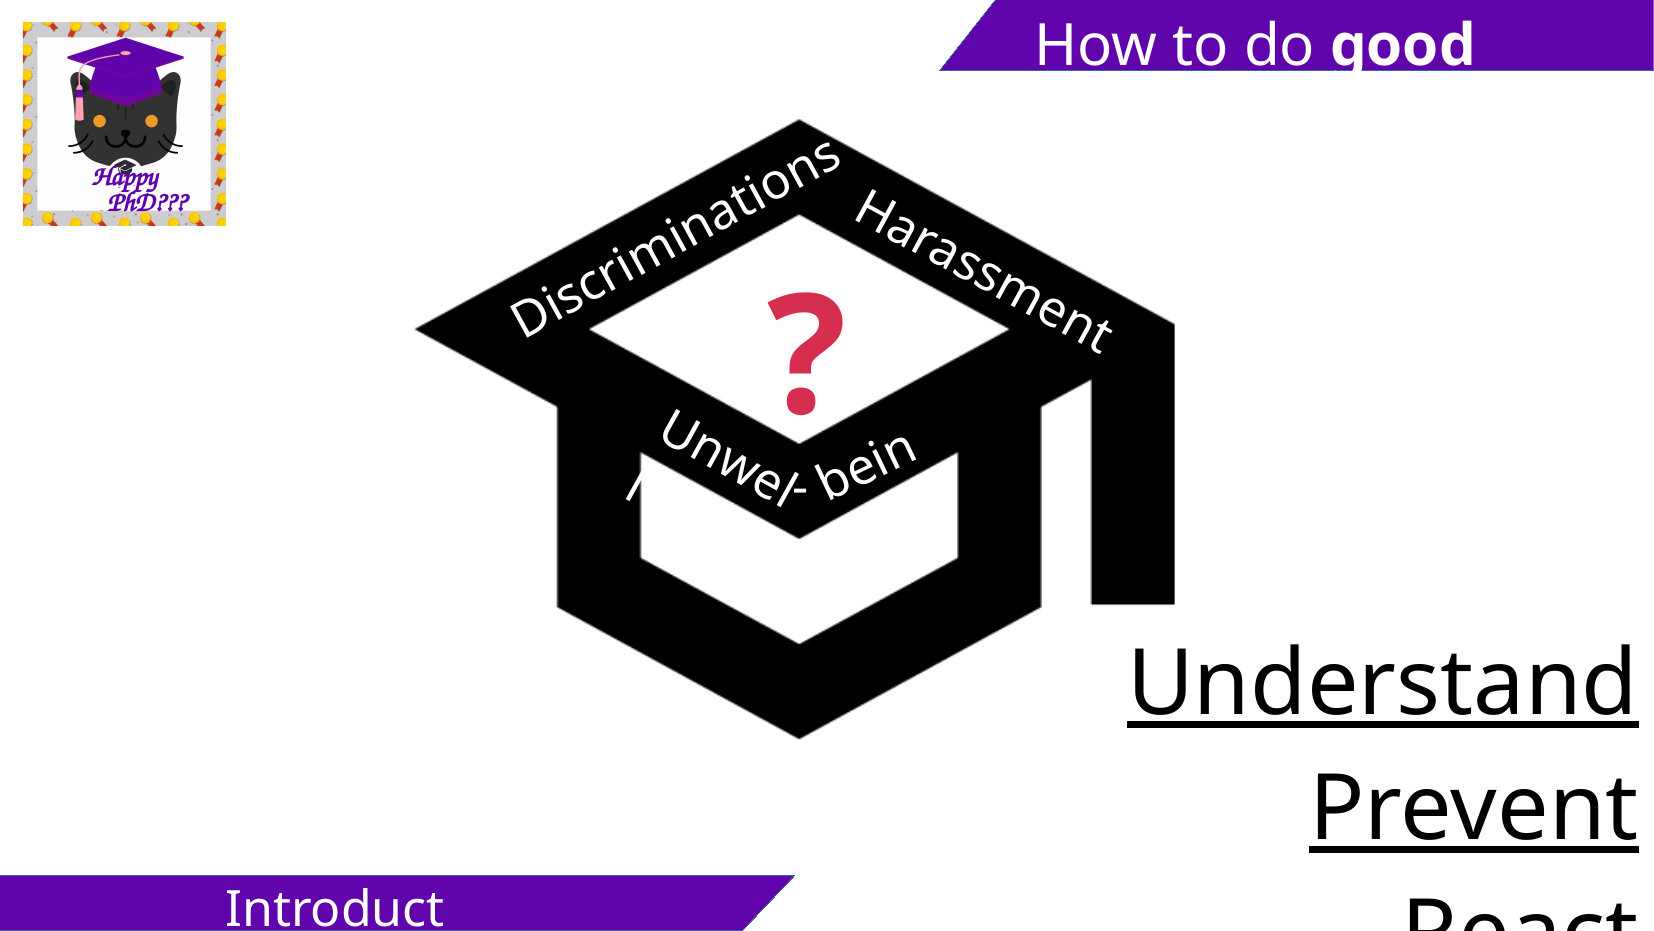

Academia
Discriminations
?
Harassment
Unwell
being
-
Understand
Prevent
React
Introduction5